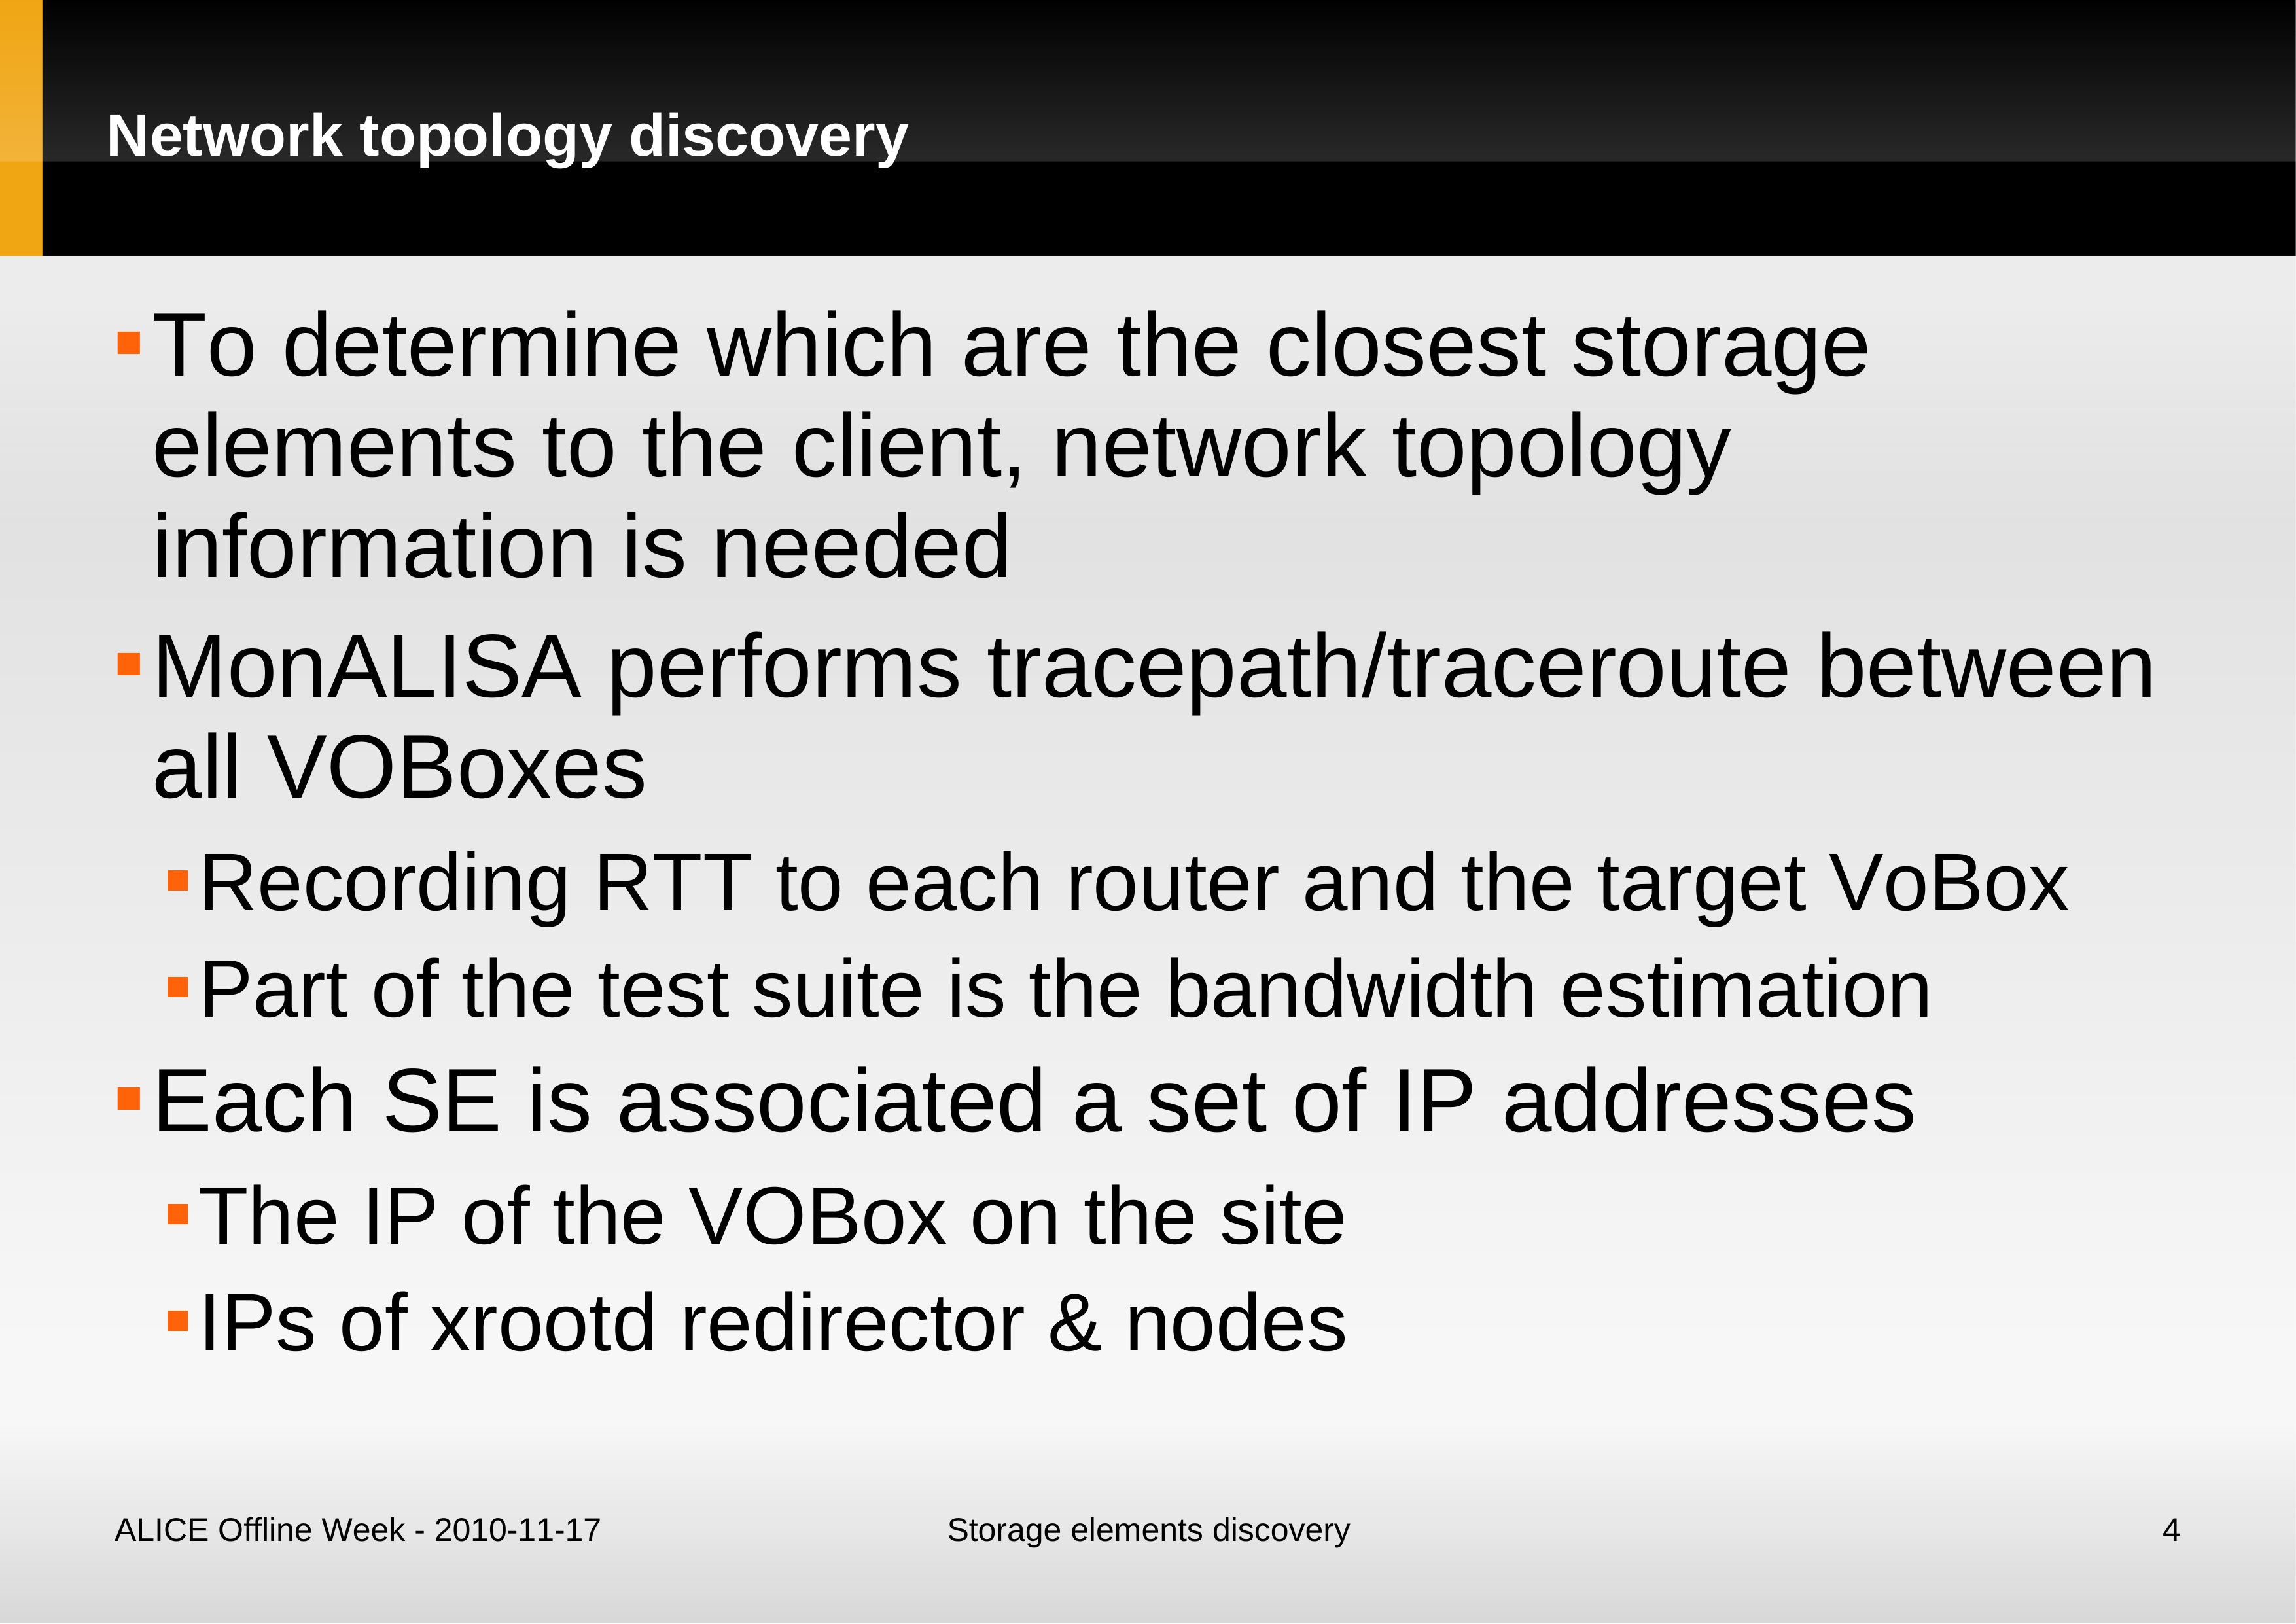

# Network topology discovery
To determine which are the closest storage elements to the client, network topology information is needed
MonALISA performs tracepath/traceroute between all VOBoxes
Recording RTT to each router and the target VoBox
Part of the test suite is the bandwidth estimation
Each SE is associated a set of IP addresses
The IP of the VOBox on the site
IPs of xrootd redirector & nodes
ALICE Offline Week - 2010-11-17
Storage elements discovery
4